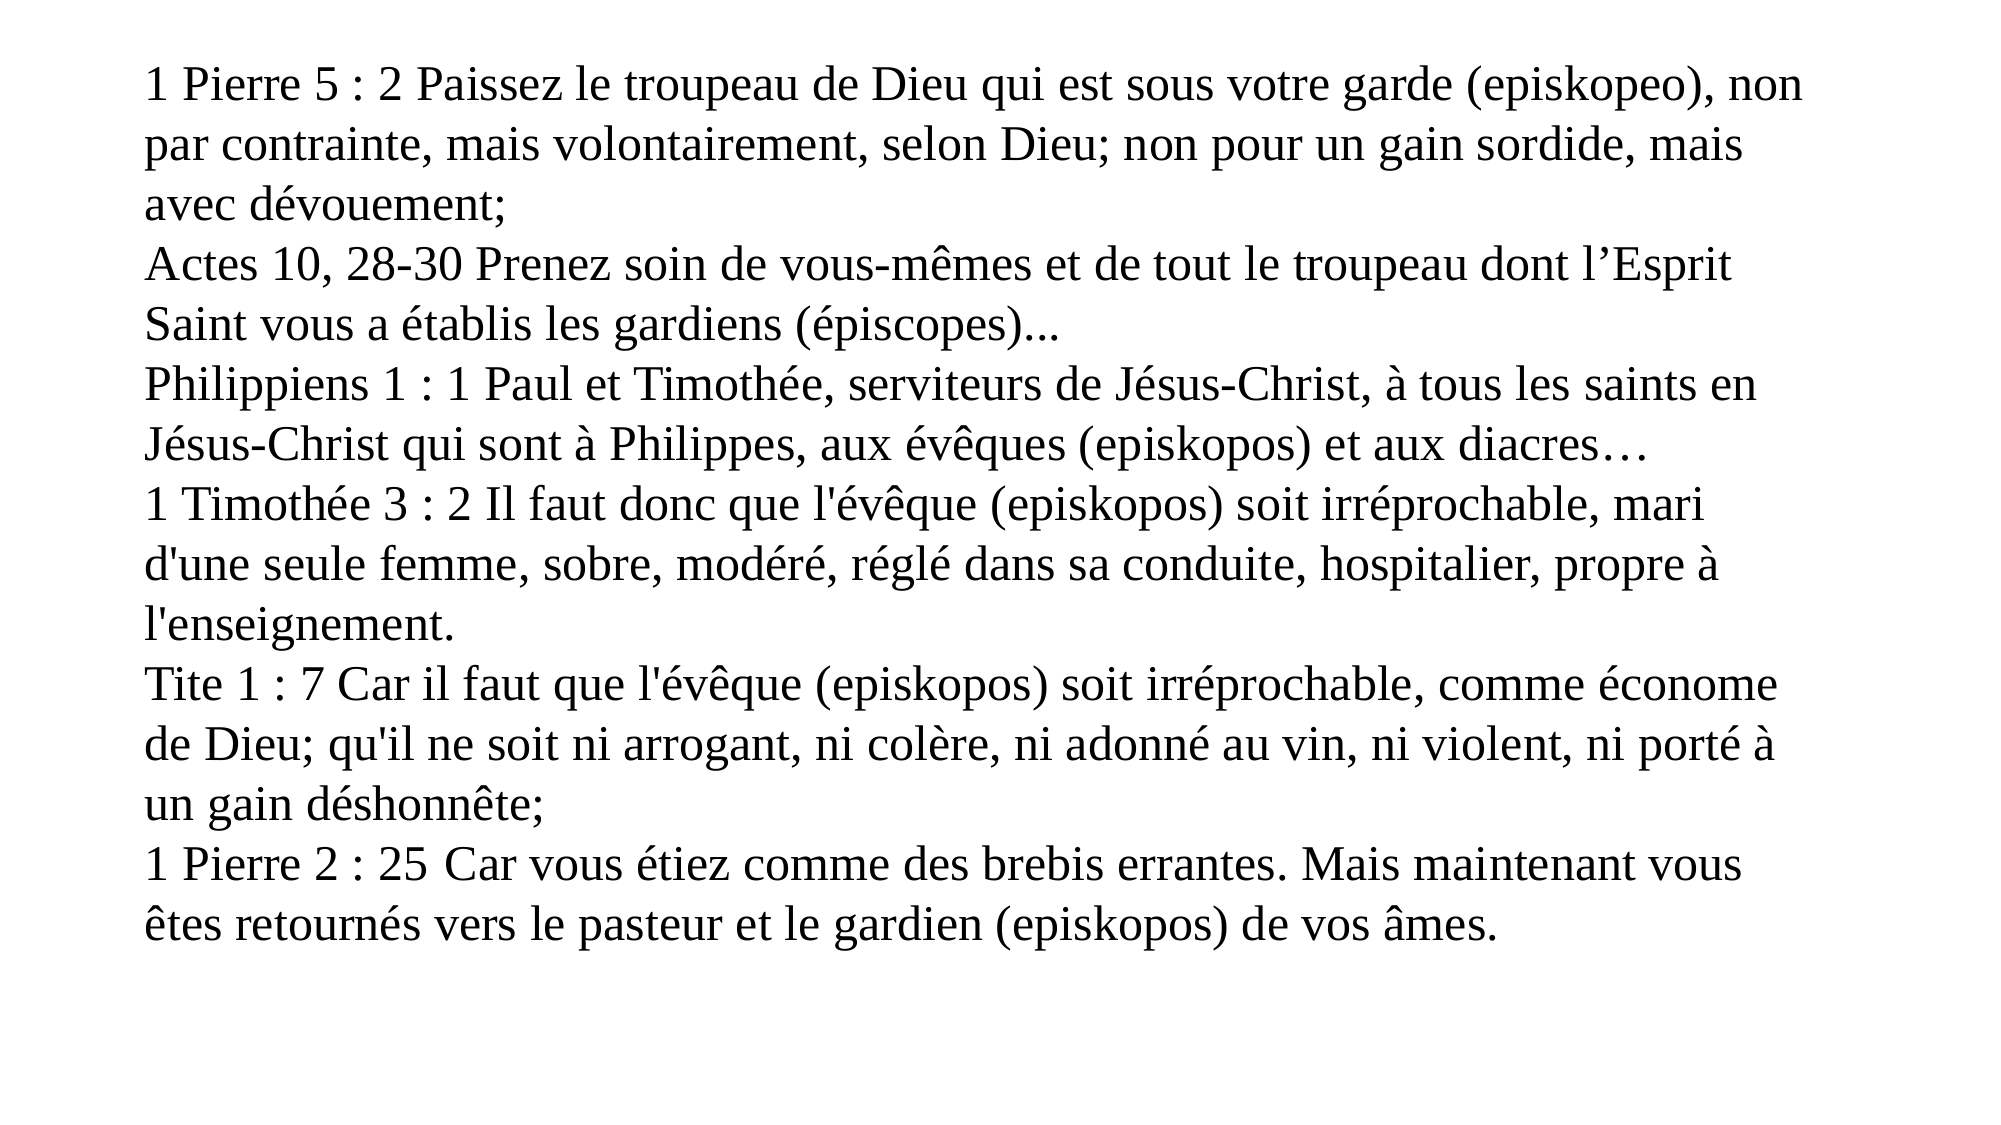

1 Pierre 5 : 2 Paissez le troupeau de Dieu qui est sous votre garde (episkopeo), non par contrainte, mais volontairement, selon Dieu; non pour un gain sordide, mais avec dévouement;
Actes 10, 28-30 Prenez soin de vous-mêmes et de tout le troupeau dont l’Esprit Saint vous a établis les gardiens (épiscopes)...
Philippiens 1 : 1 Paul et Timothée, serviteurs de Jésus-Christ, à tous les saints en Jésus-Christ qui sont à Philippes, aux évêques (episkopos) et aux diacres…
1 Timothée 3 : 2 Il faut donc que l'évêque (episkopos) soit irréprochable, mari d'une seule femme, sobre, modéré, réglé dans sa conduite, hospitalier, propre à l'enseignement.
Tite 1 : 7 Car il faut que l'évêque (episkopos) soit irréprochable, comme économe de Dieu; qu'il ne soit ni arrogant, ni colère, ni adonné au vin, ni violent, ni porté à un gain déshonnête;
1 Pierre 2 : 25 	Car vous étiez comme des brebis errantes. Mais maintenant vous êtes retournés vers le pasteur et le gardien (episkopos) de vos âmes.